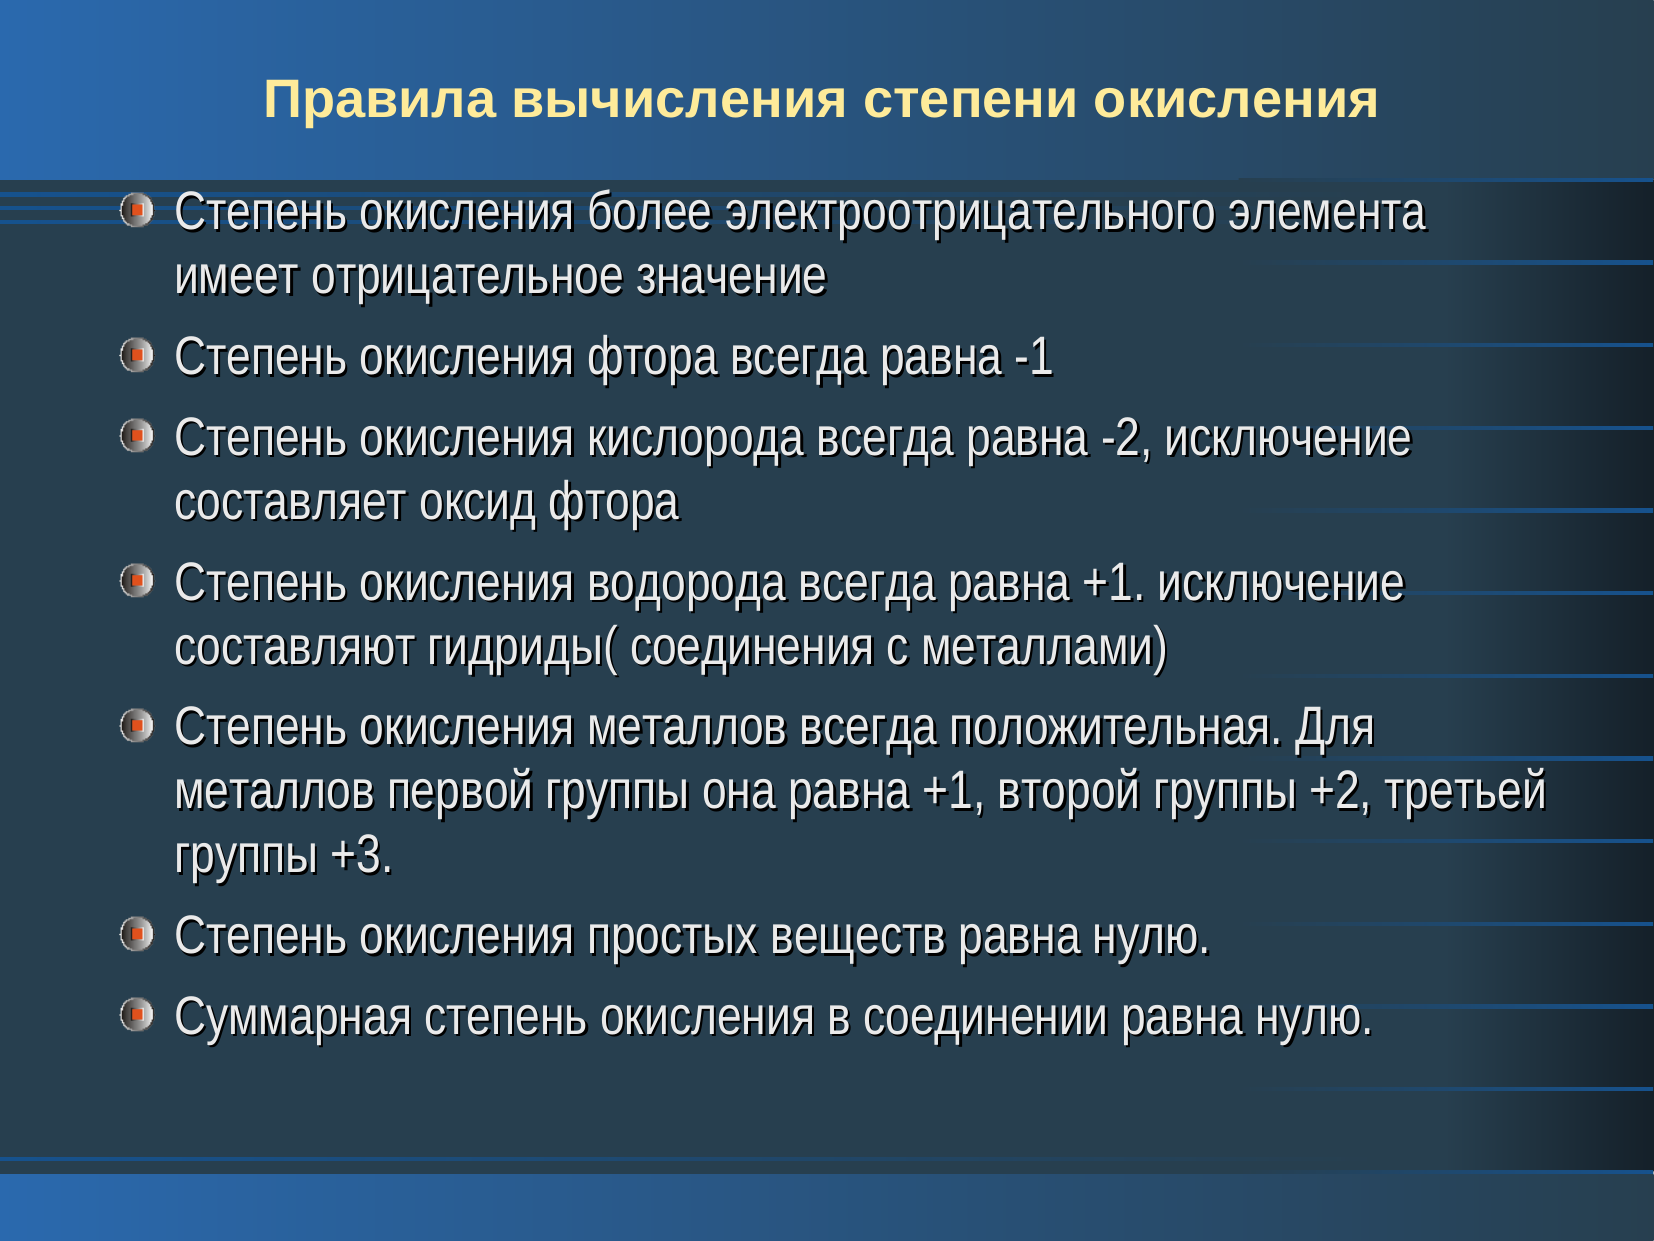

# Правила вычисления степени окисления
Степень окисления более электроотрицательного элемента имеет отрицательное значение
Степень окисления фтора всегда равна -1
Степень окисления кислорода всегда равна -2, исключение составляет оксид фтора
Степень окисления водорода всегда равна +1. исключение составляют гидриды( соединения с металлами)
Степень окисления металлов всегда положительная. Для металлов первой группы она равна +1, второй группы +2, третьей группы +3.
Степень окисления простых веществ равна нулю.
Суммарная степень окисления в соединении равна нулю.